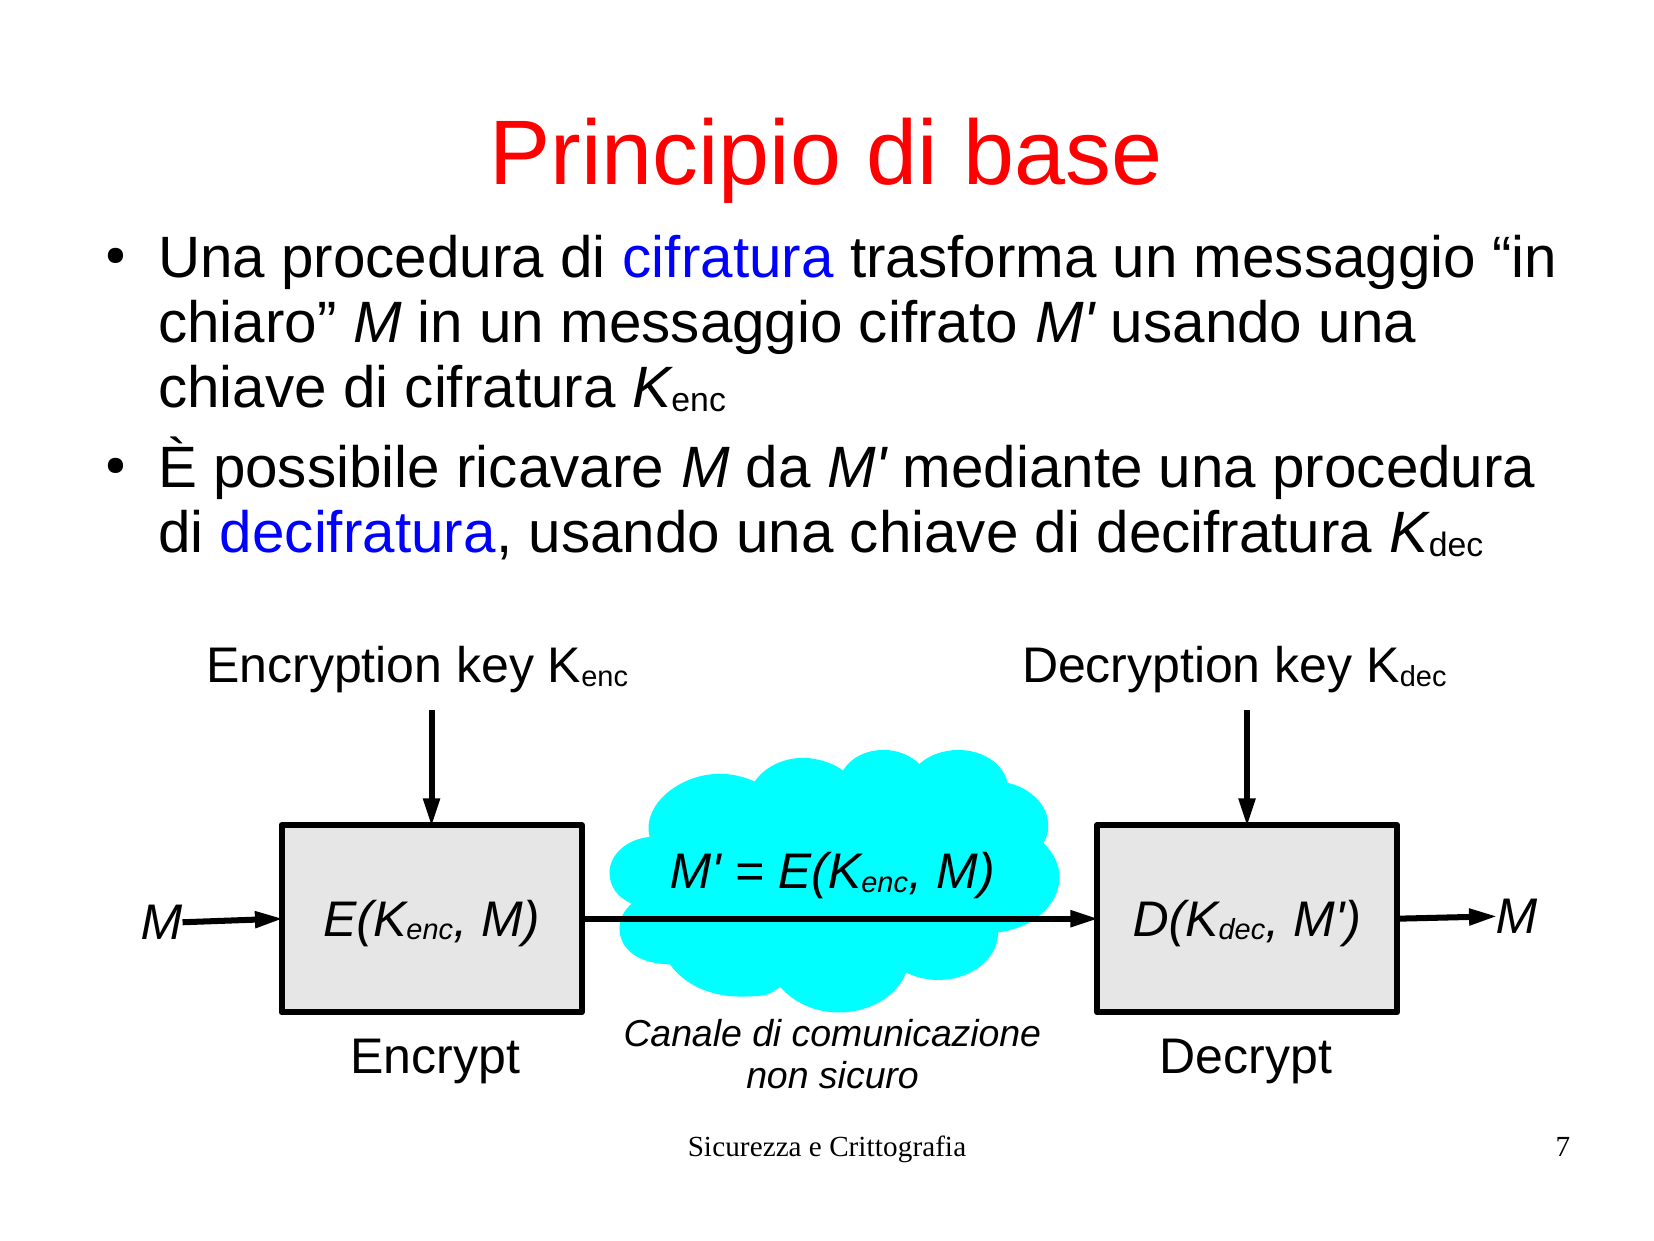

# Principio di base
Una procedura di cifratura trasforma un messaggio “in chiaro” M in un messaggio cifrato M' usando una chiave di cifratura Kenc
È possibile ricavare M da M' mediante una procedura di decifratura, usando una chiave di decifratura Kdec
Encryption key Kenc
Decryption key Kdec
E(Kenc, M)
D(Kdec, M')
M' = E(Kenc, M)
M
M
Canale di comunicazione non sicuro
Encrypt
Decrypt
Sicurezza e Crittografia
7